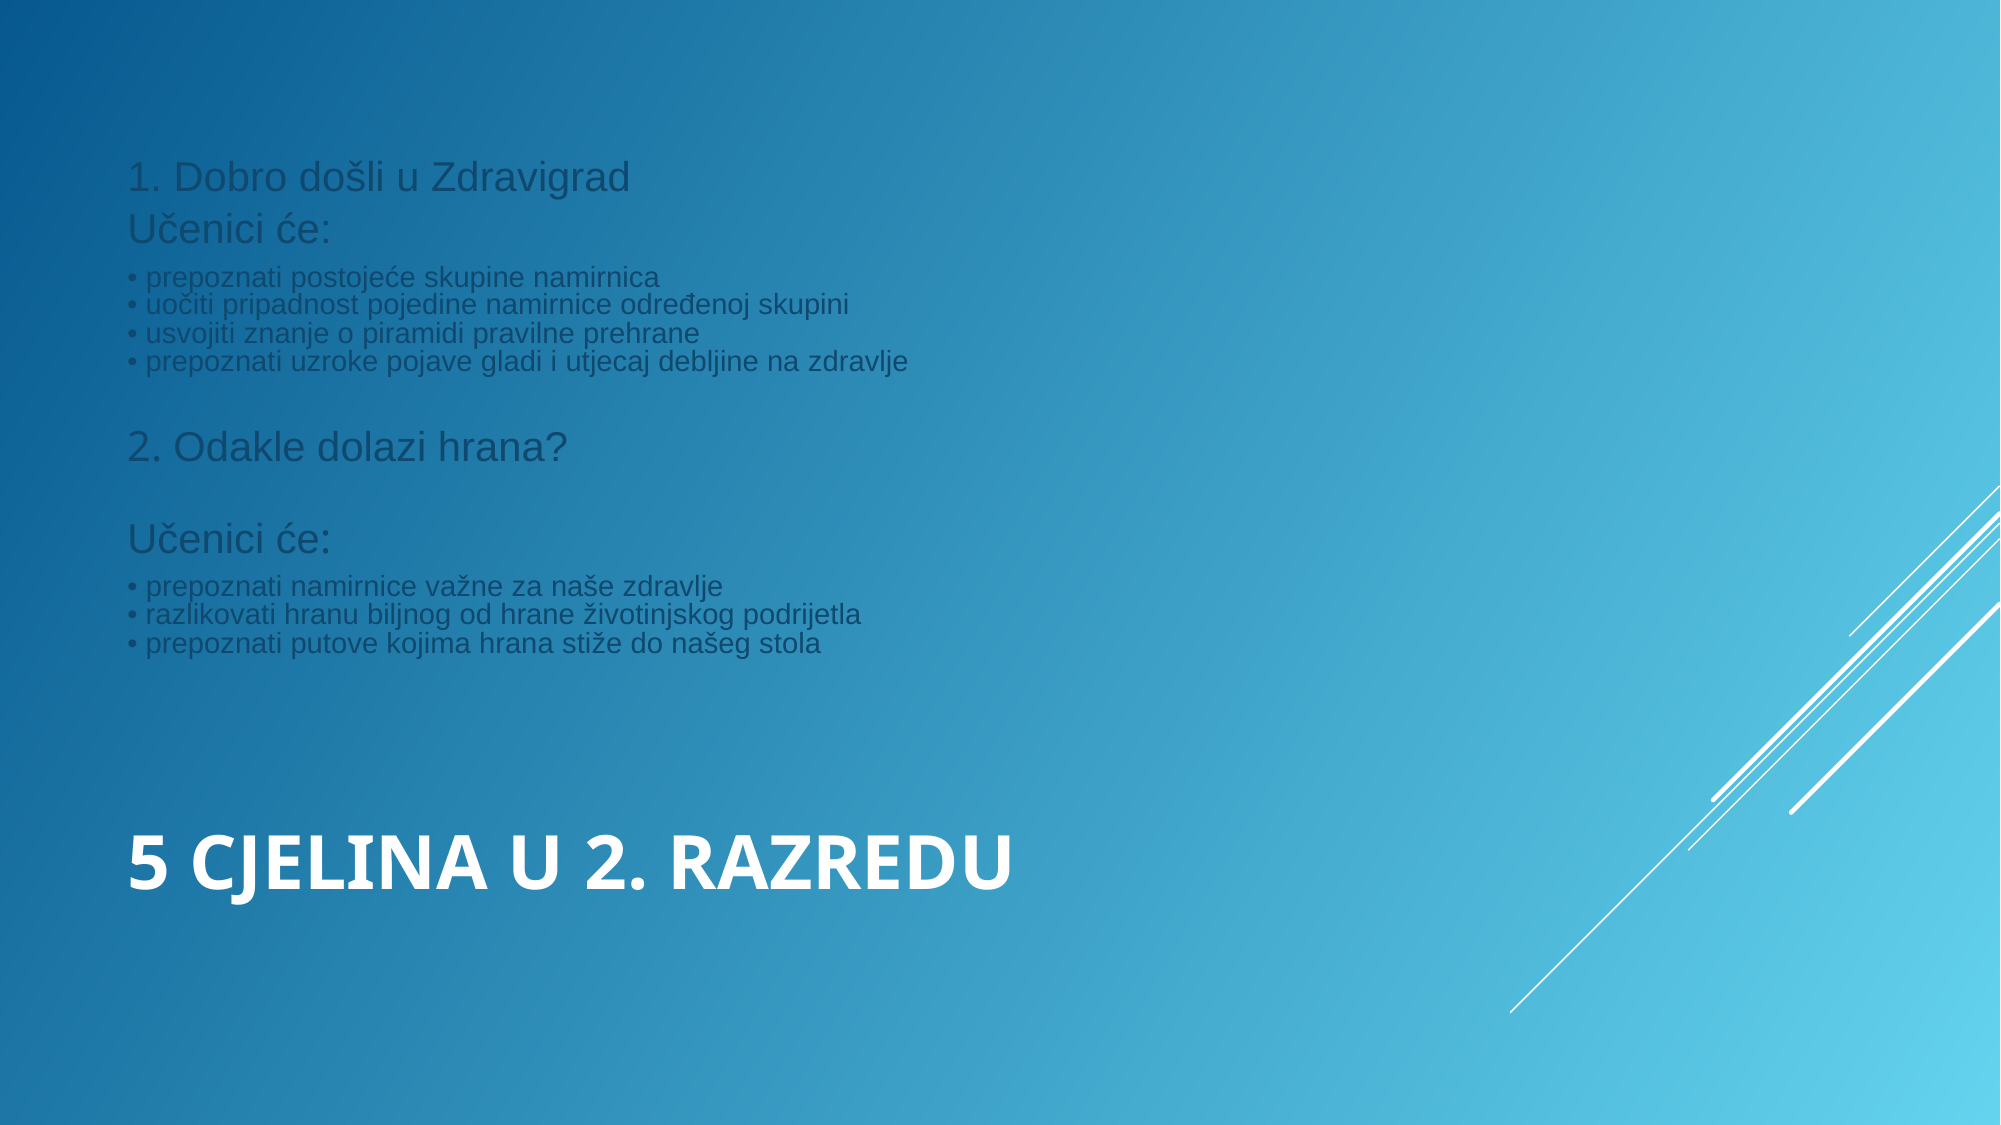

1. Dobro došli u Zdravigrad
Učenici će:
• prepoznati postojeće skupine namirnica
• uočiti pripadnost pojedine namirnice određenoj skupini
• usvojiti znanje o piramidi pravilne prehrane
• prepoznati uzroke pojave gladi i utjecaj debljine na zdravlje
2. Odakle dolazi hrana?
Učenici će:
• prepoznati namirnice važne za naše zdravlje
• razlikovati hranu biljnog od hrane životinjskog podrijetla
• prepoznati putove kojima hrana stiže do našeg stola
# 5 cjelina u 2. razredu